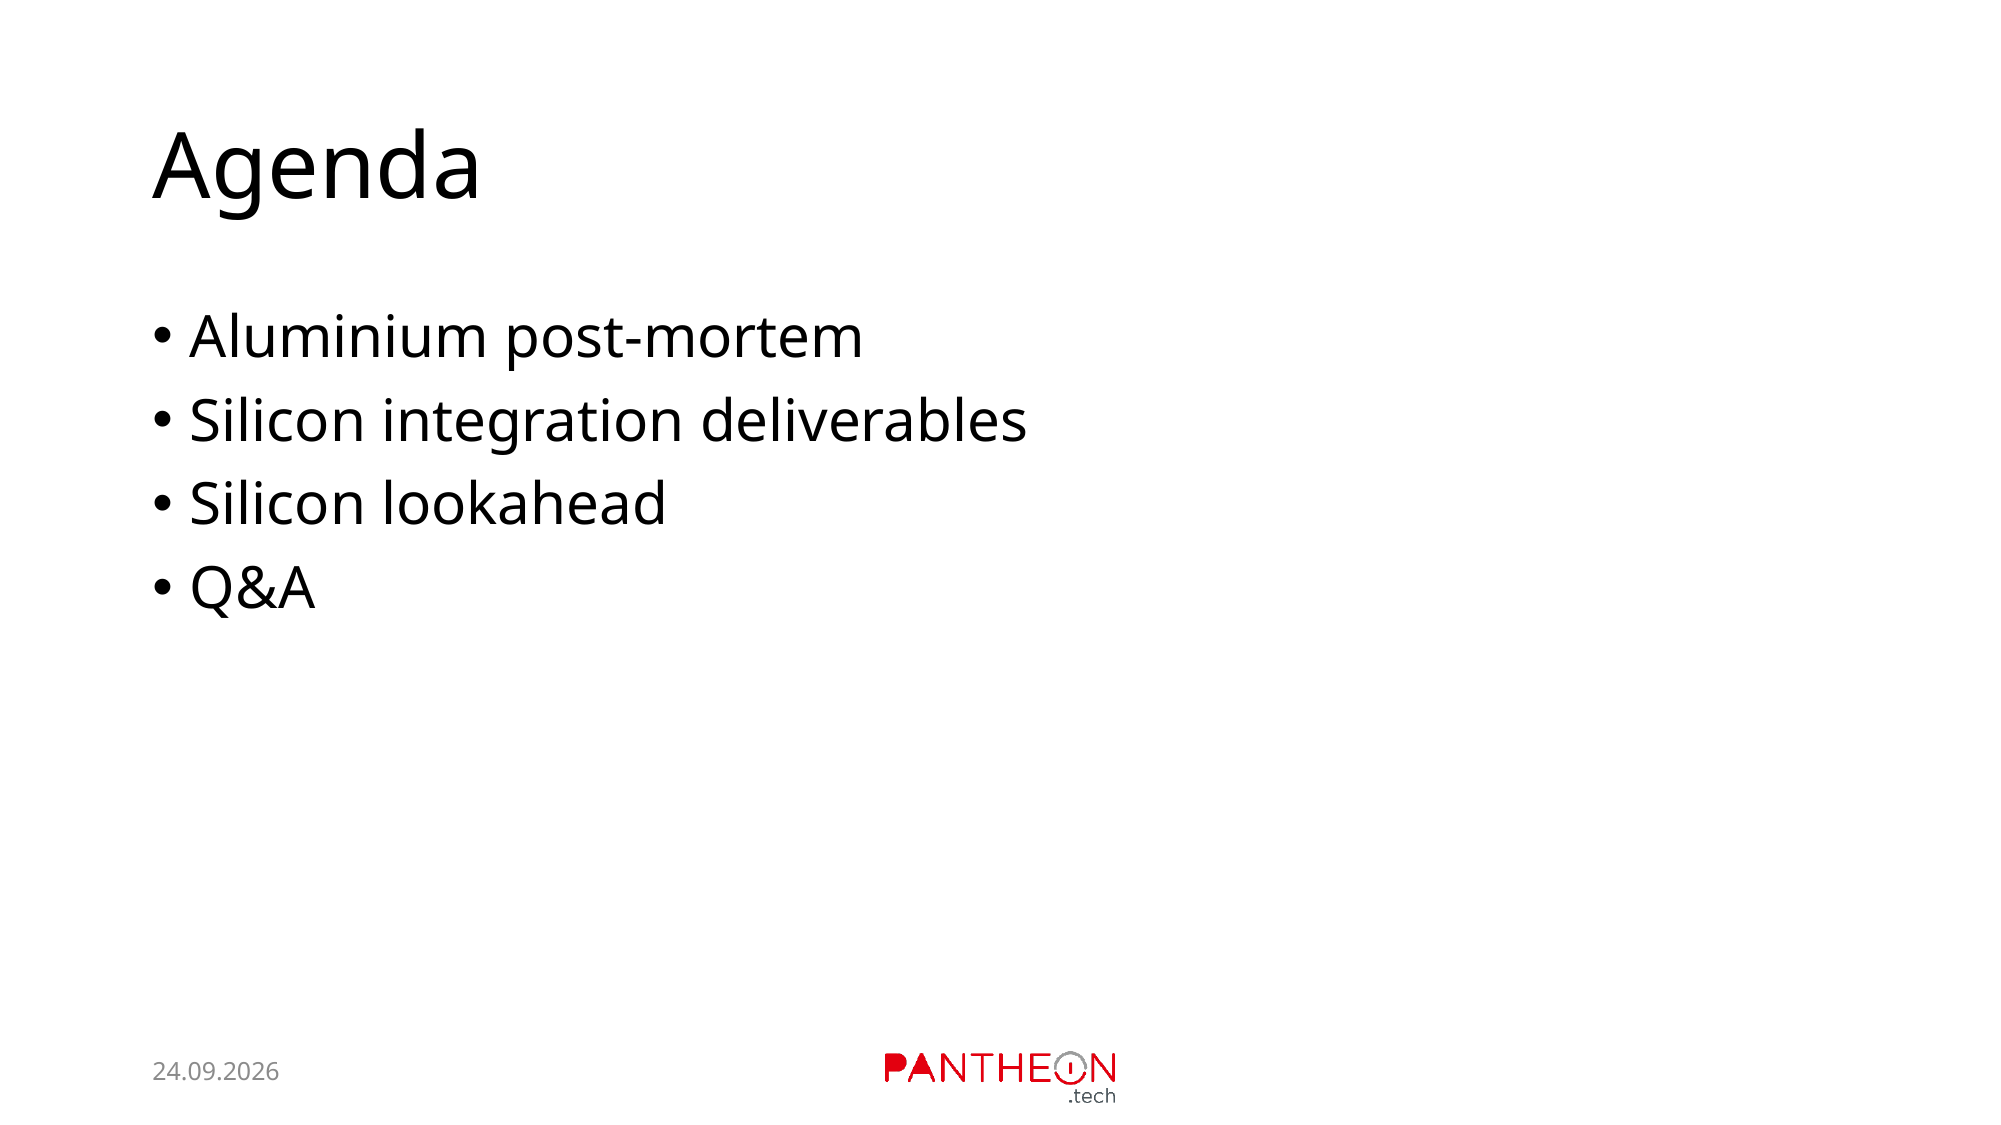

# Agenda
Aluminium post-mortem
Silicon integration deliverables
Silicon lookahead
Q&A